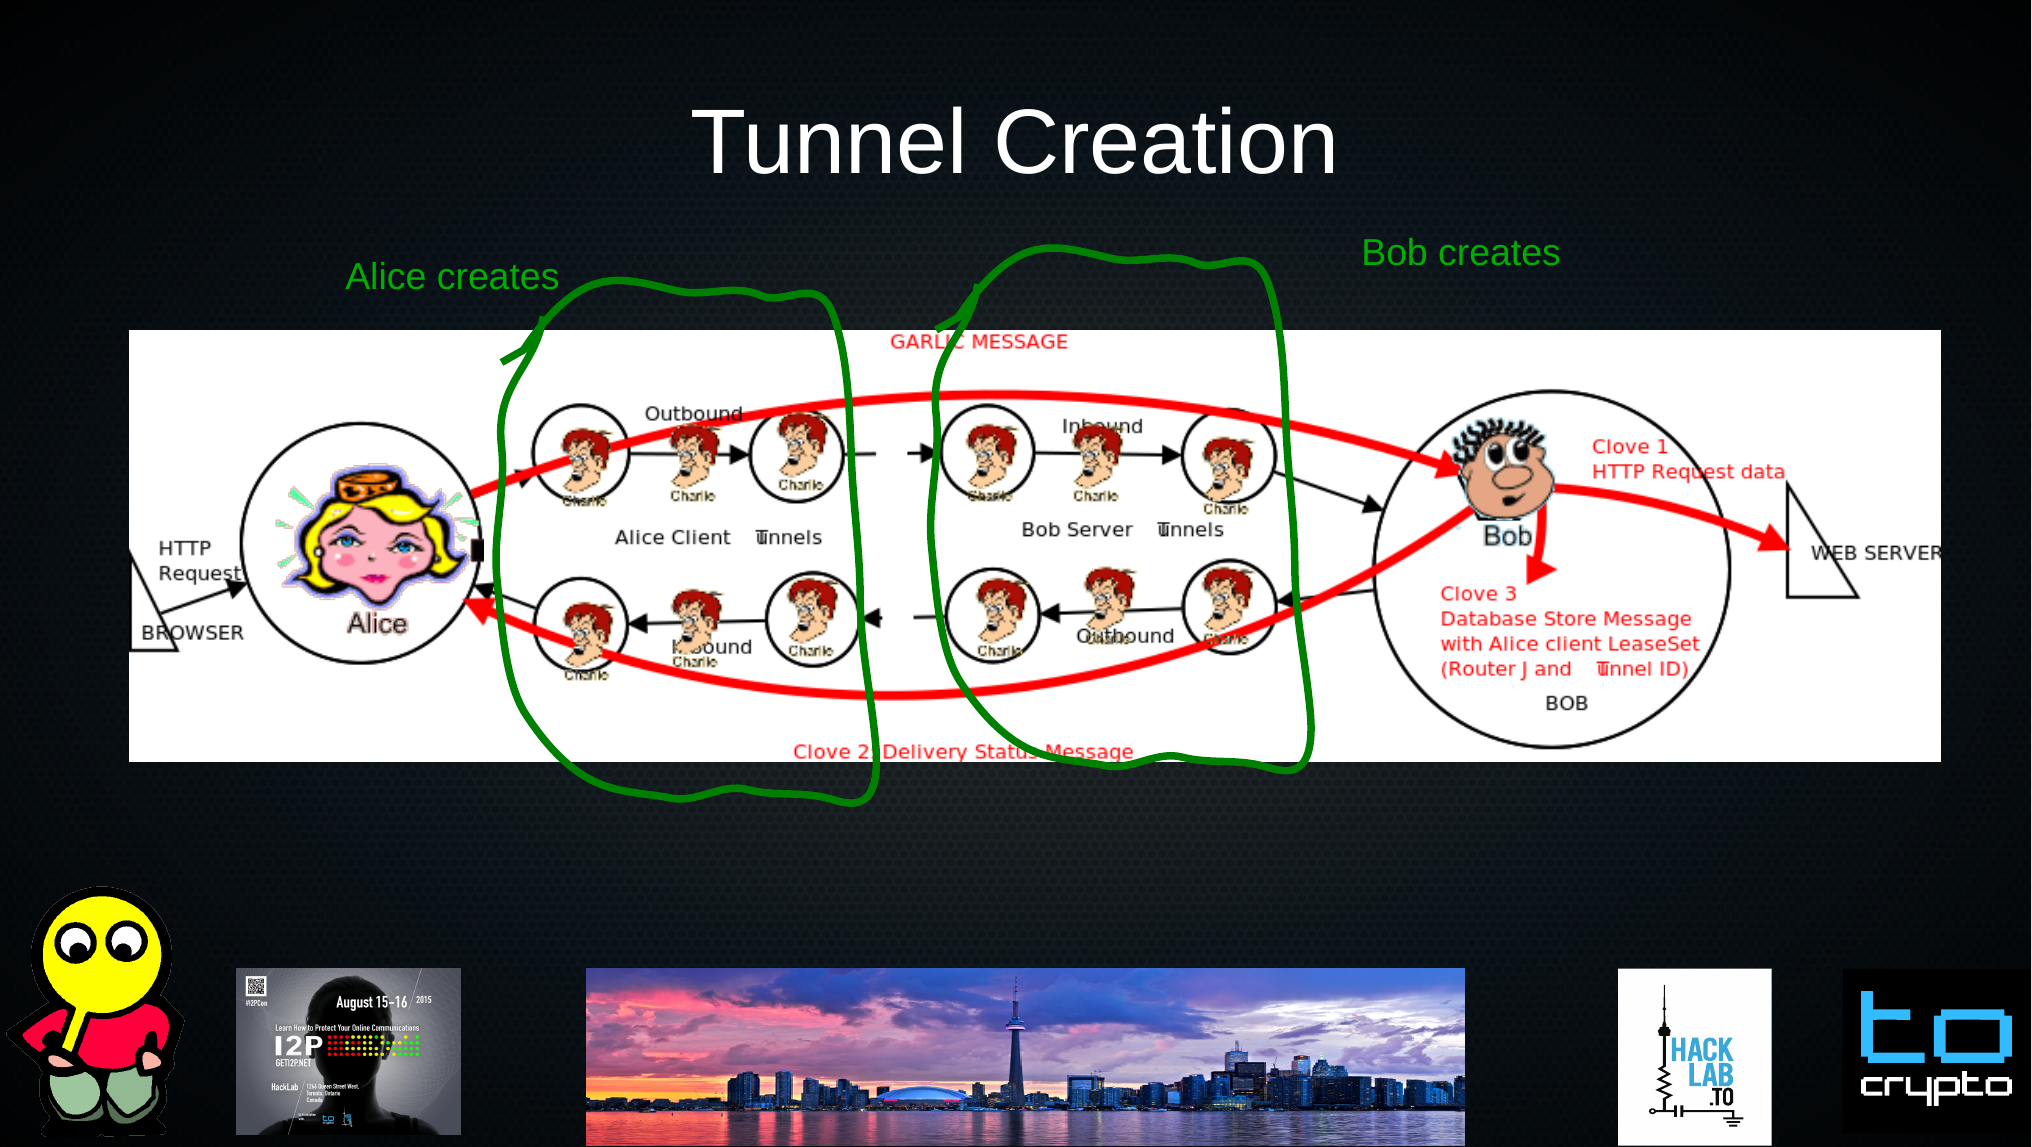

# Tunnel Creation
Bob creates
Alice creates
11